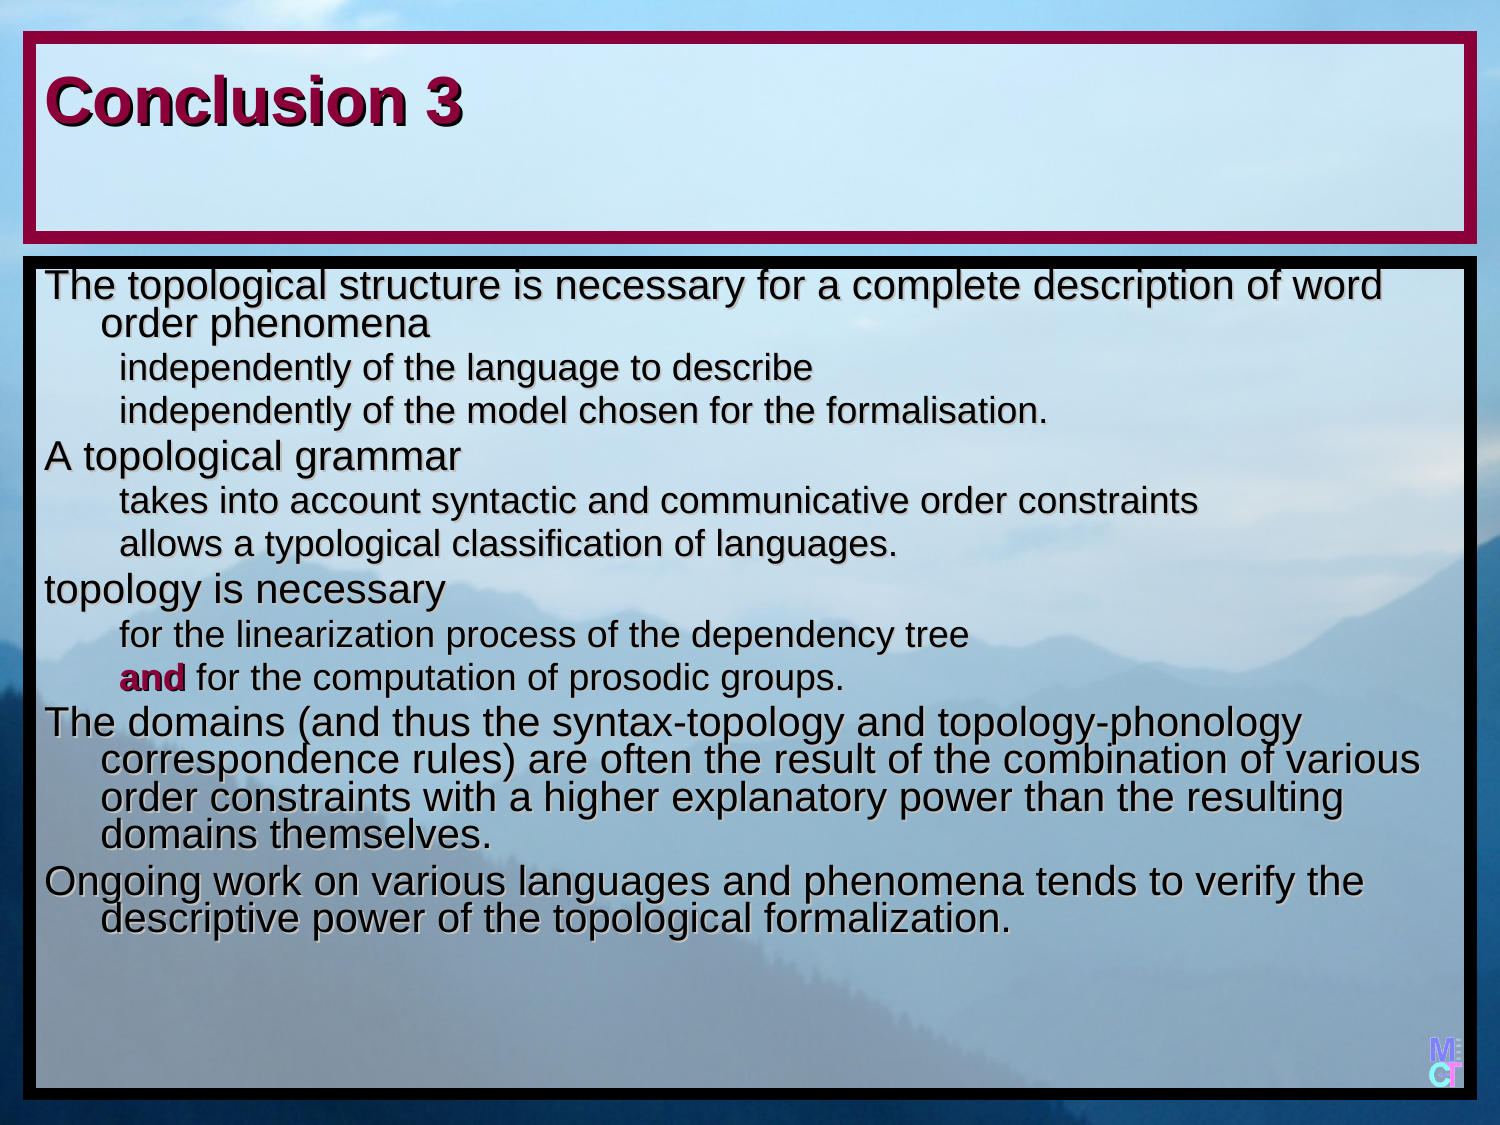

# Conclusion 3
The topological structure is necessary for a complete description of word order phenomena
independently of the language to describe
independently of the model chosen for the formalisation.
A topological grammar
takes into account syntactic and communicative order constraints
allows a typological classification of languages.
topology is necessary
for the linearization process of the dependency tree
and for the computation of prosodic groups.
The domains (and thus the syntax-topology and topology-phonology correspondence rules) are often the result of the combination of various order constraints with a higher explanatory power than the resulting domains themselves.
Ongoing work on various languages and phenomena tends to verify the descriptive power of the topological formalization.